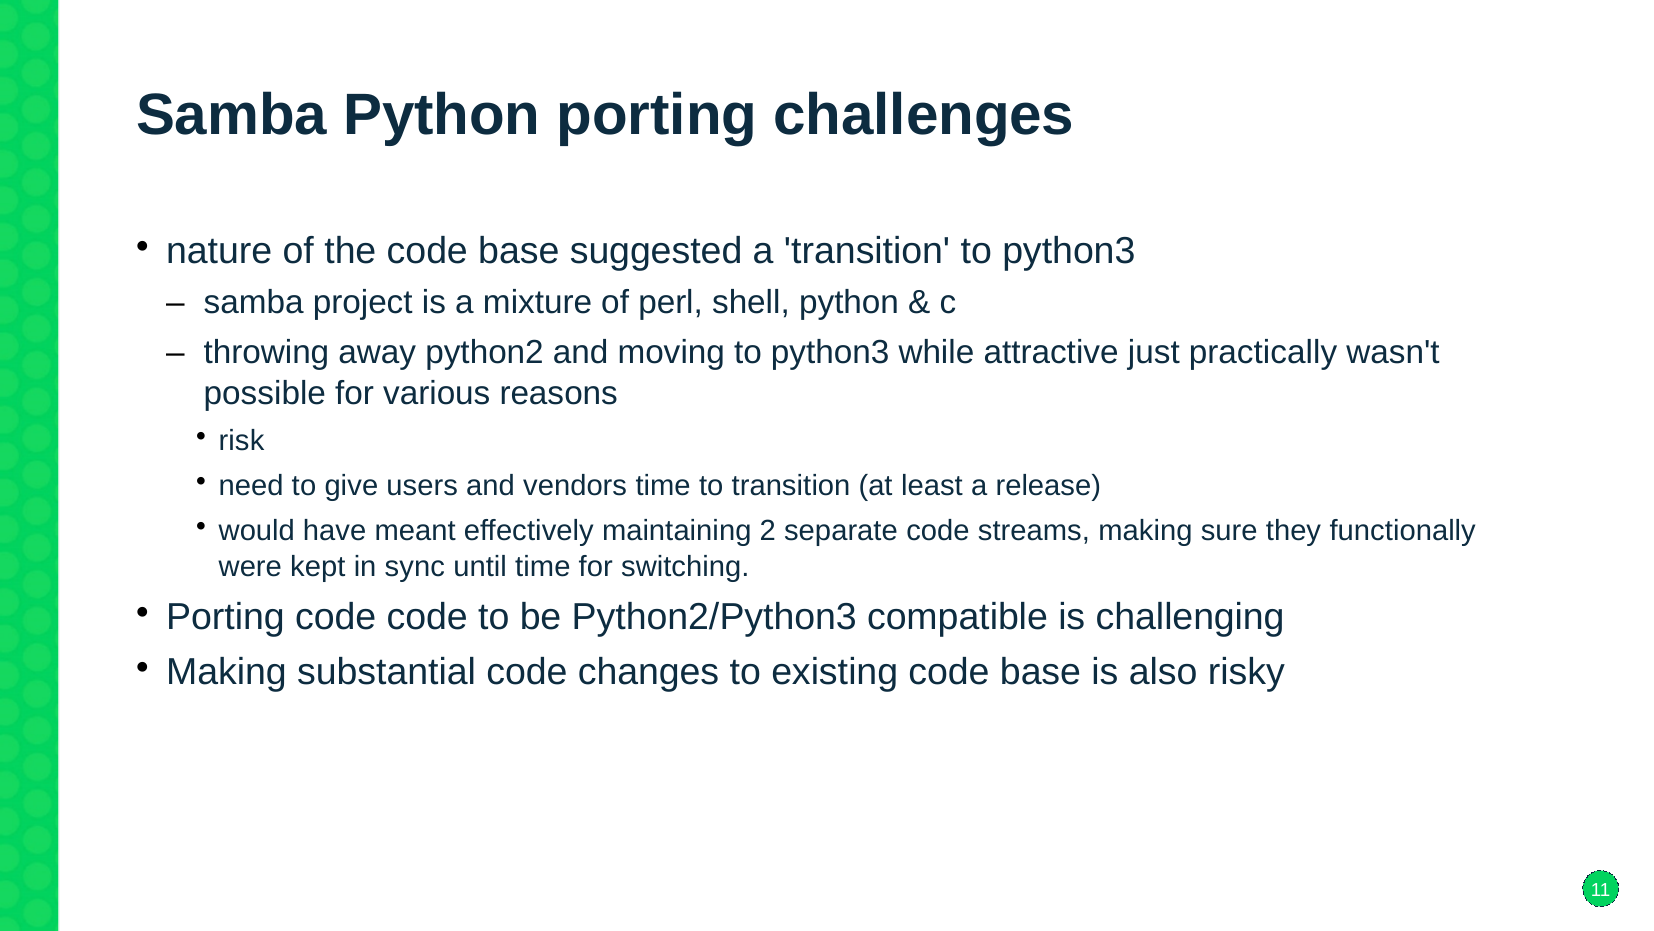

# Samba Python porting challenges
nature of the code base suggested a 'transition' to python3
samba project is a mixture of perl, shell, python & c
throwing away python2 and moving to python3 while attractive just practically wasn't possible for various reasons
risk
need to give users and vendors time to transition (at least a release)
would have meant effectively maintaining 2 separate code streams, making sure they functionally were kept in sync until time for switching.
Porting code code to be Python2/Python3 compatible is challenging
Making substantial code changes to existing code base is also risky
11